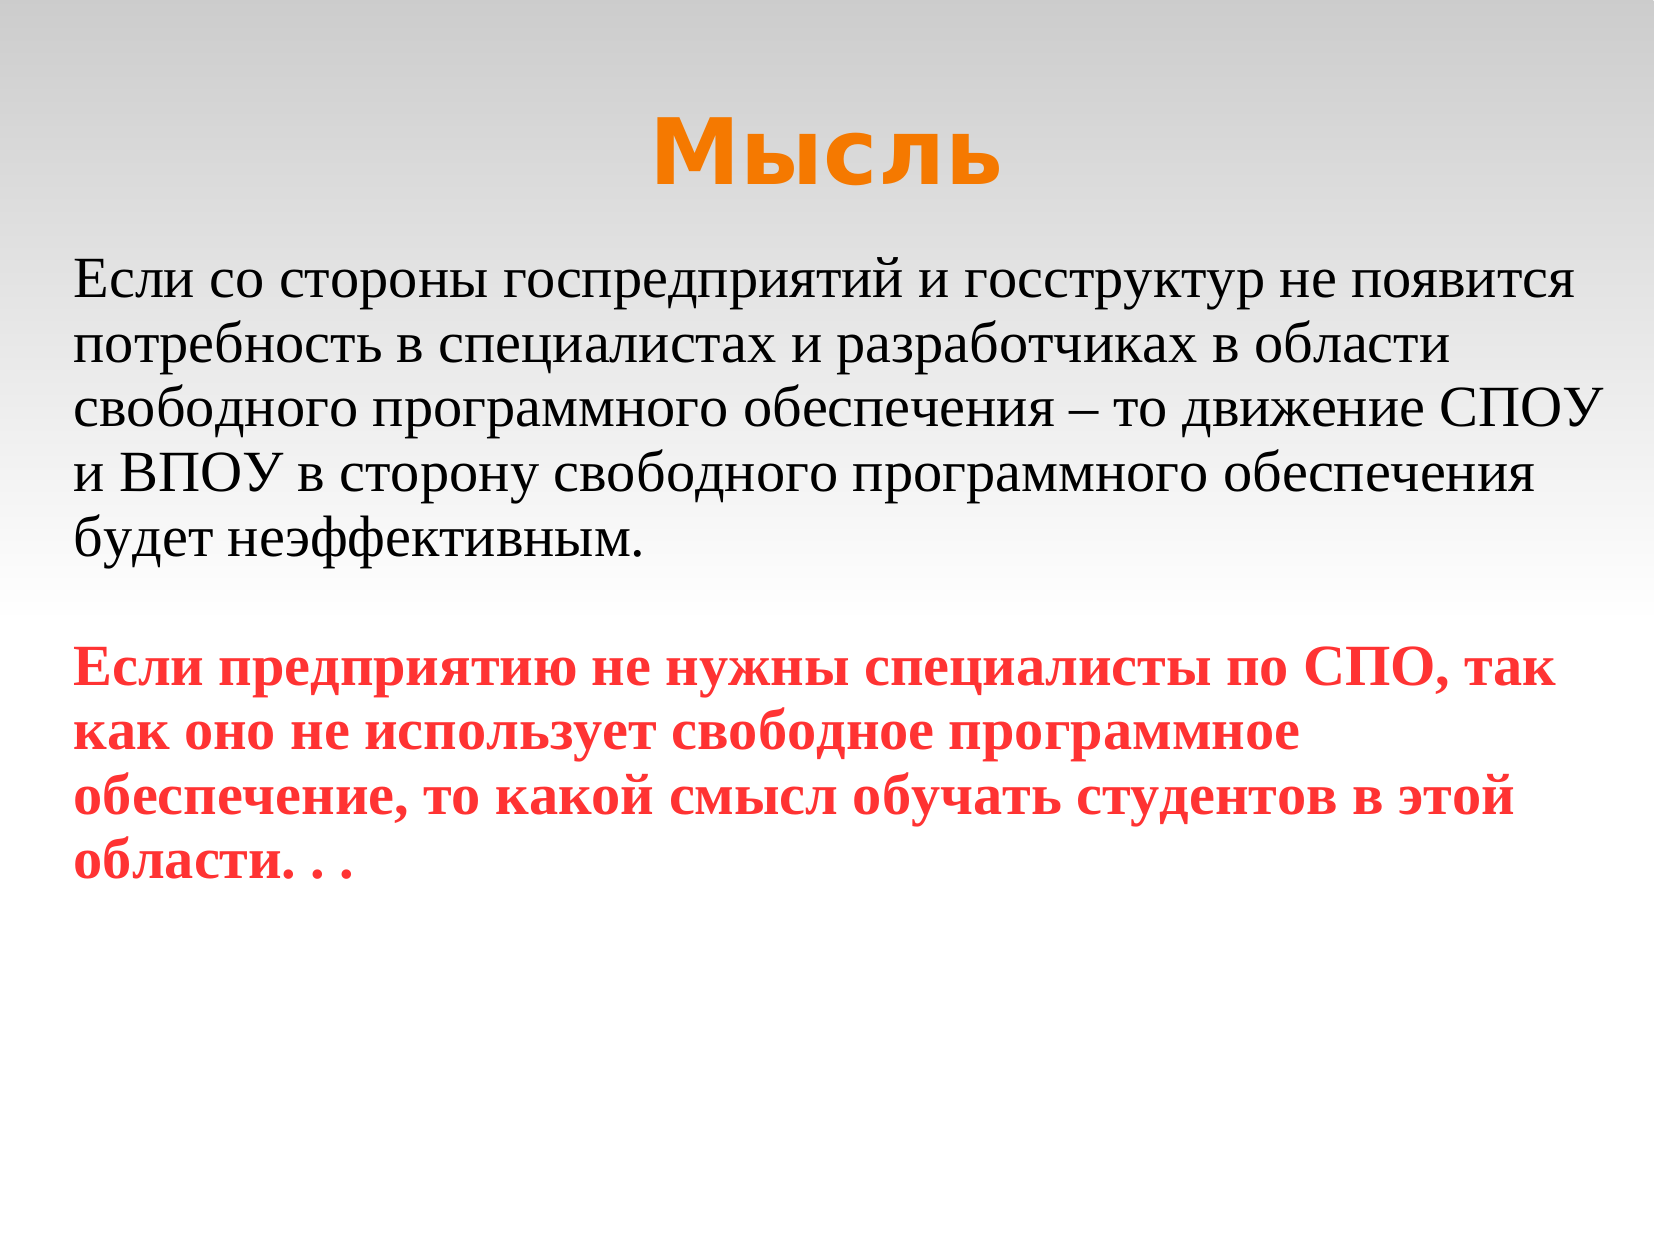

# Мысль
Если со стороны госпредприятий и госструктур не появится потребность в специалистах и разработчиках в области свободного программного обеспечения – то движение СПОУ и ВПОУ в сторону свободного программного обеспечения будет неэффективным.
Если предприятию не нужны специалисты по СПО, так как оно не использует свободное программное обеспечение, то какой смысл обучать студентов в этой области. . .